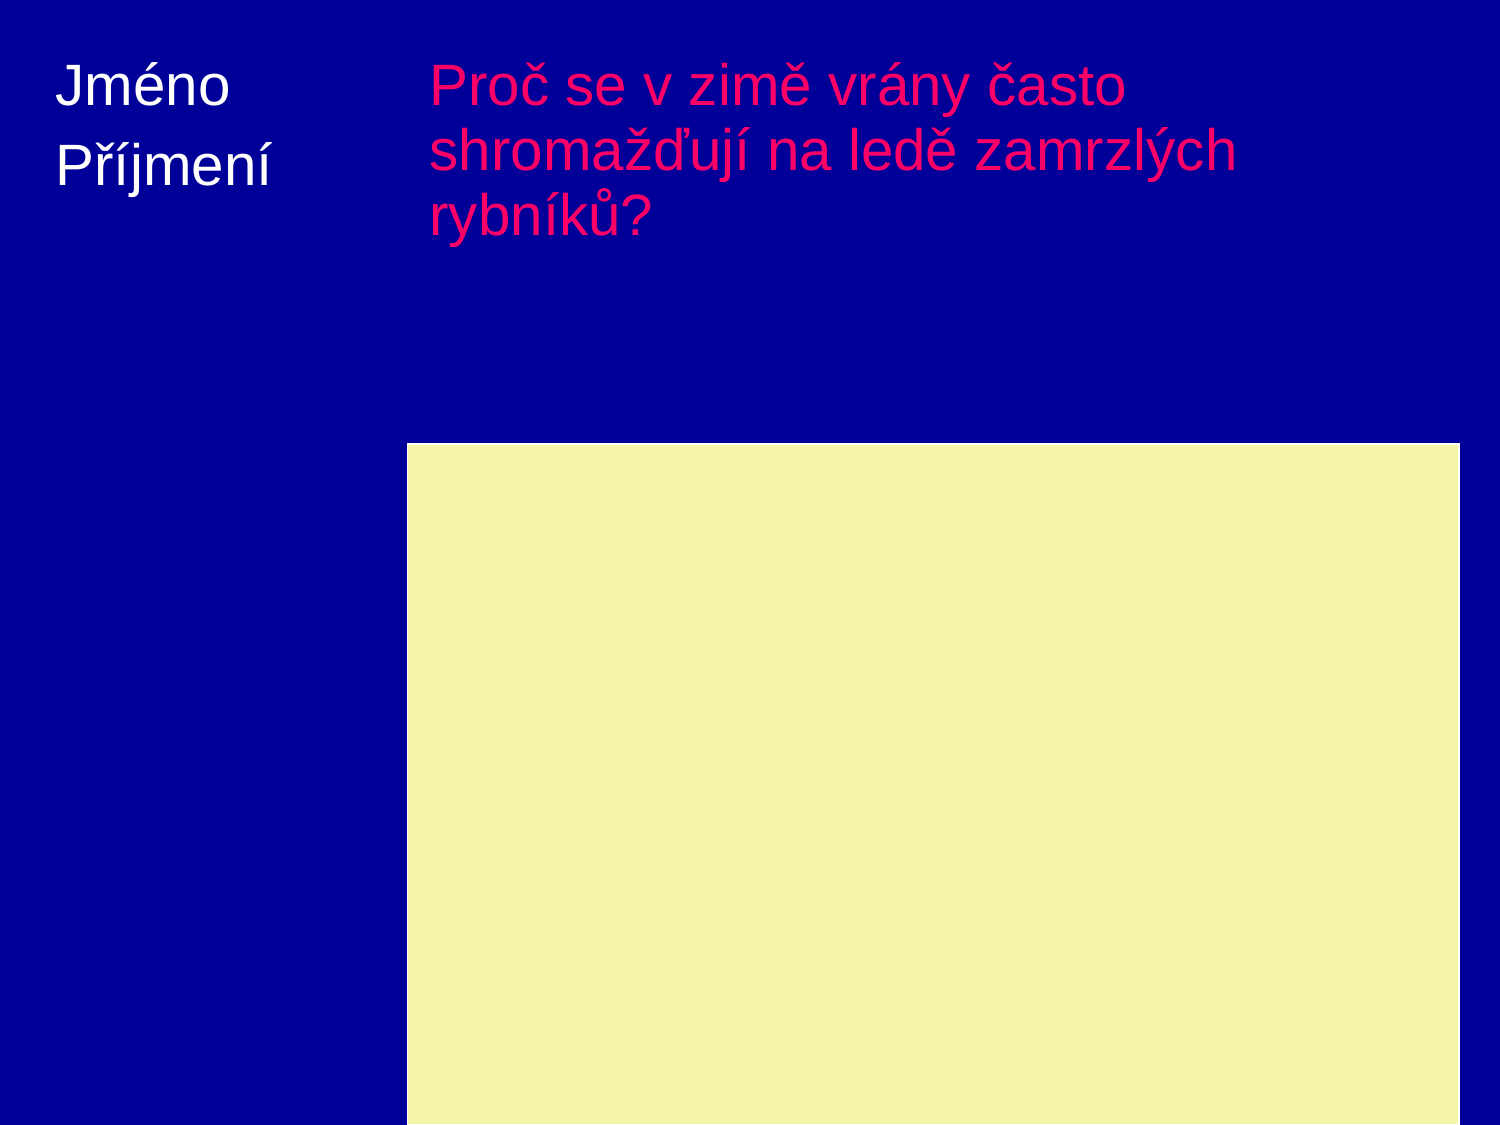

Jméno
Příjmení
Proč se v zimě vrány často shromažďují na ledě zamrzlých rybníků?
Aby se ohřály. Teplota vody a ledu je totiž
vyšší než teplota okolní, protože se při tuhnutí ledu uvolňuje skupenské teplo.